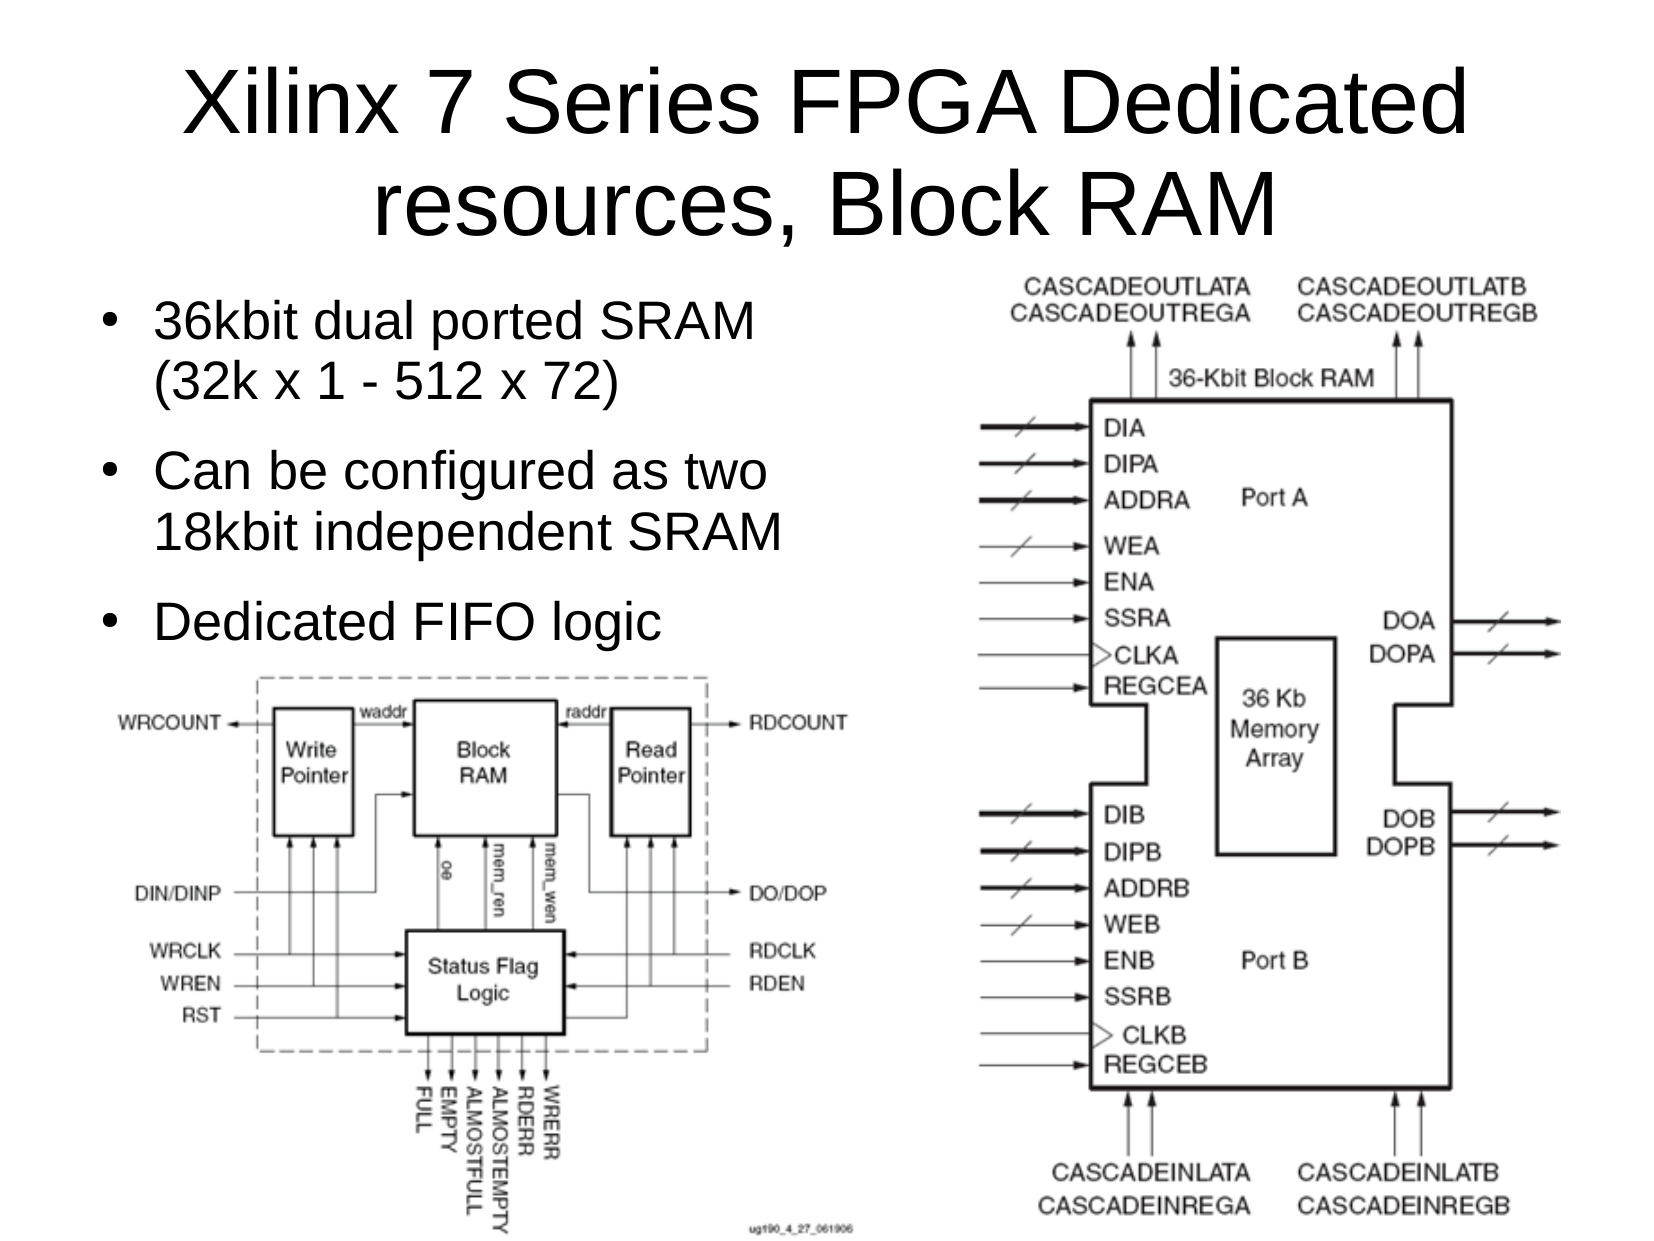

# Xilinx 7 Series FPGA Dedicated resources, Block RAM
36kbit dual ported SRAM (32k x 1 - 512 x 72)
Can be configured as two 18kbit independent SRAM
Dedicated FIFO logic